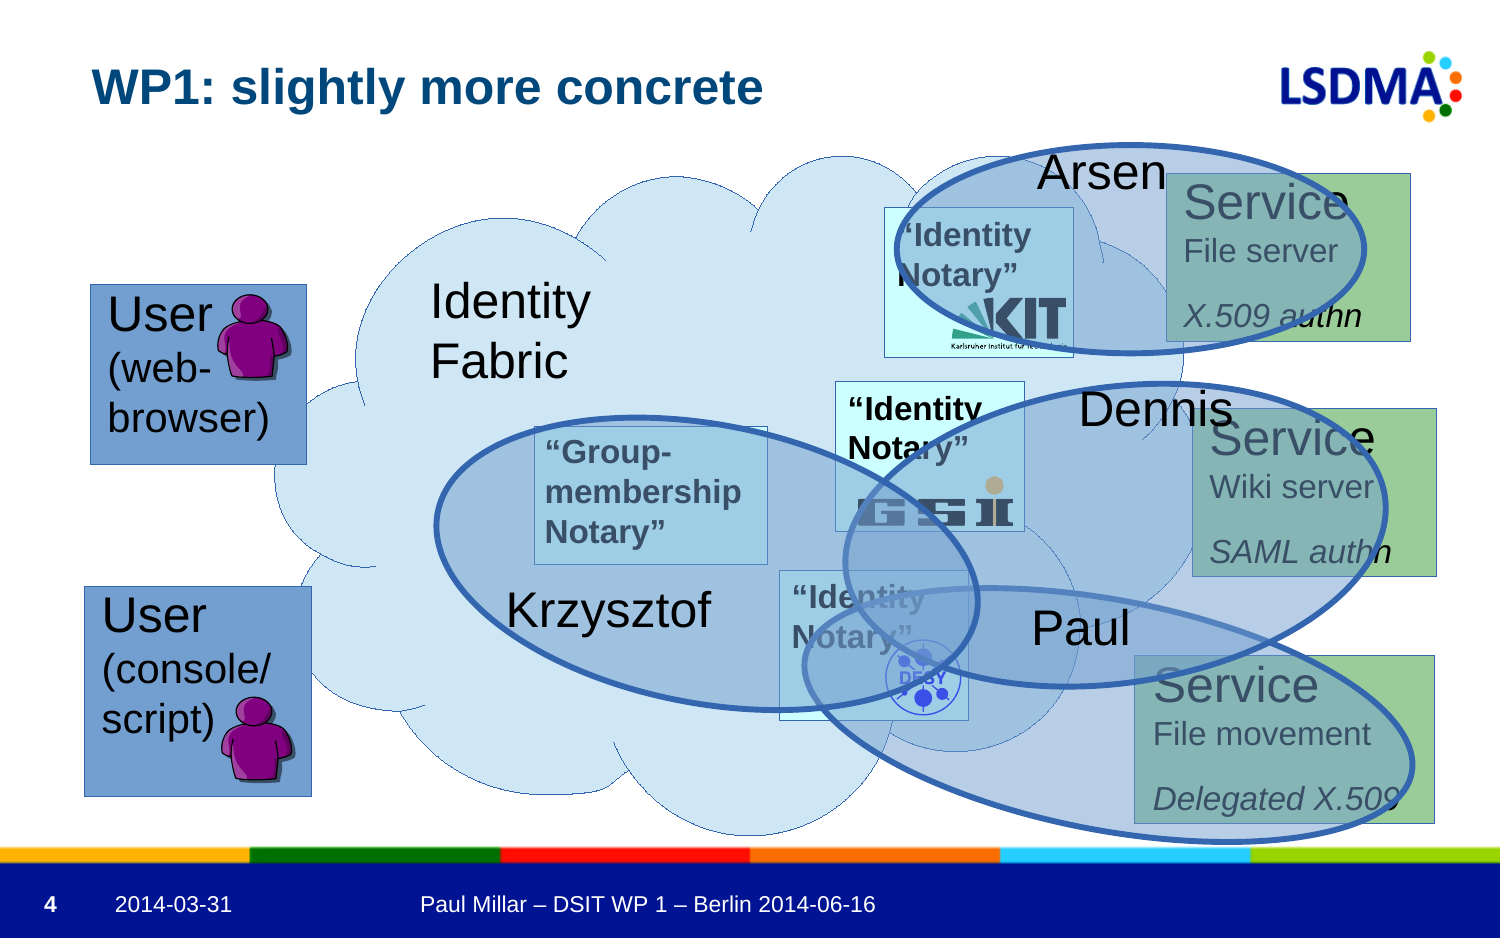

# WP1: slightly more concrete
Arsen
Service
File server
X.509 authn
“Identity
Notary”
Identity
Fabric
User
(web-browser)
Dennis
“Identity
Notary”
Service
Wiki server
SAML authn
“Group-
membership
Notary”
“Identity
Notary”
Krzysztof
User
(console/script)
Paul
Service
File movement
Delegated X.509